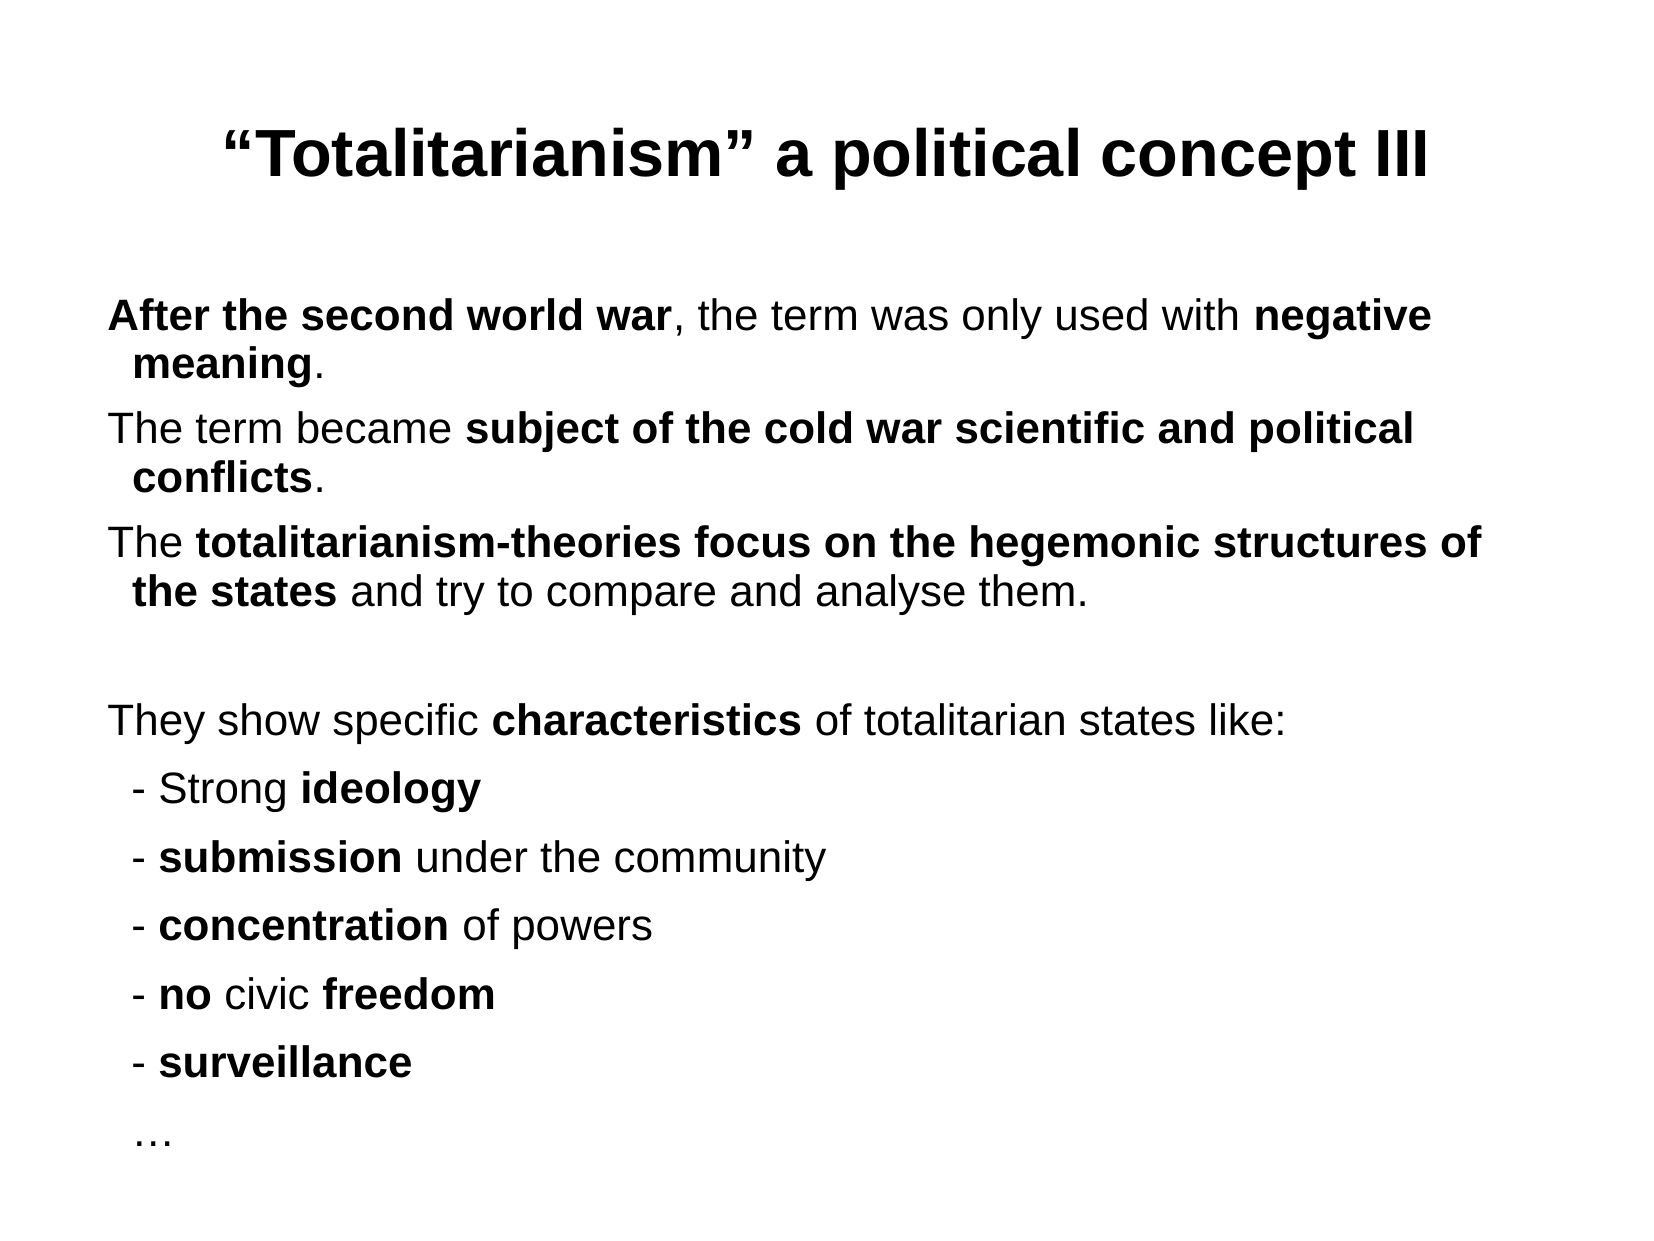

# “Totalitarianism” a political concept III
After the second world war, the term was only used with negative meaning.
The term became subject of the cold war scientific and political conflicts.
The totalitarianism-theories focus on the hegemonic structures of the states and try to compare and analyse them.
They show specific characteristics of totalitarian states like:
- Strong ideology
- submission under the community
- concentration of powers
- no civic freedom
- surveillance
…